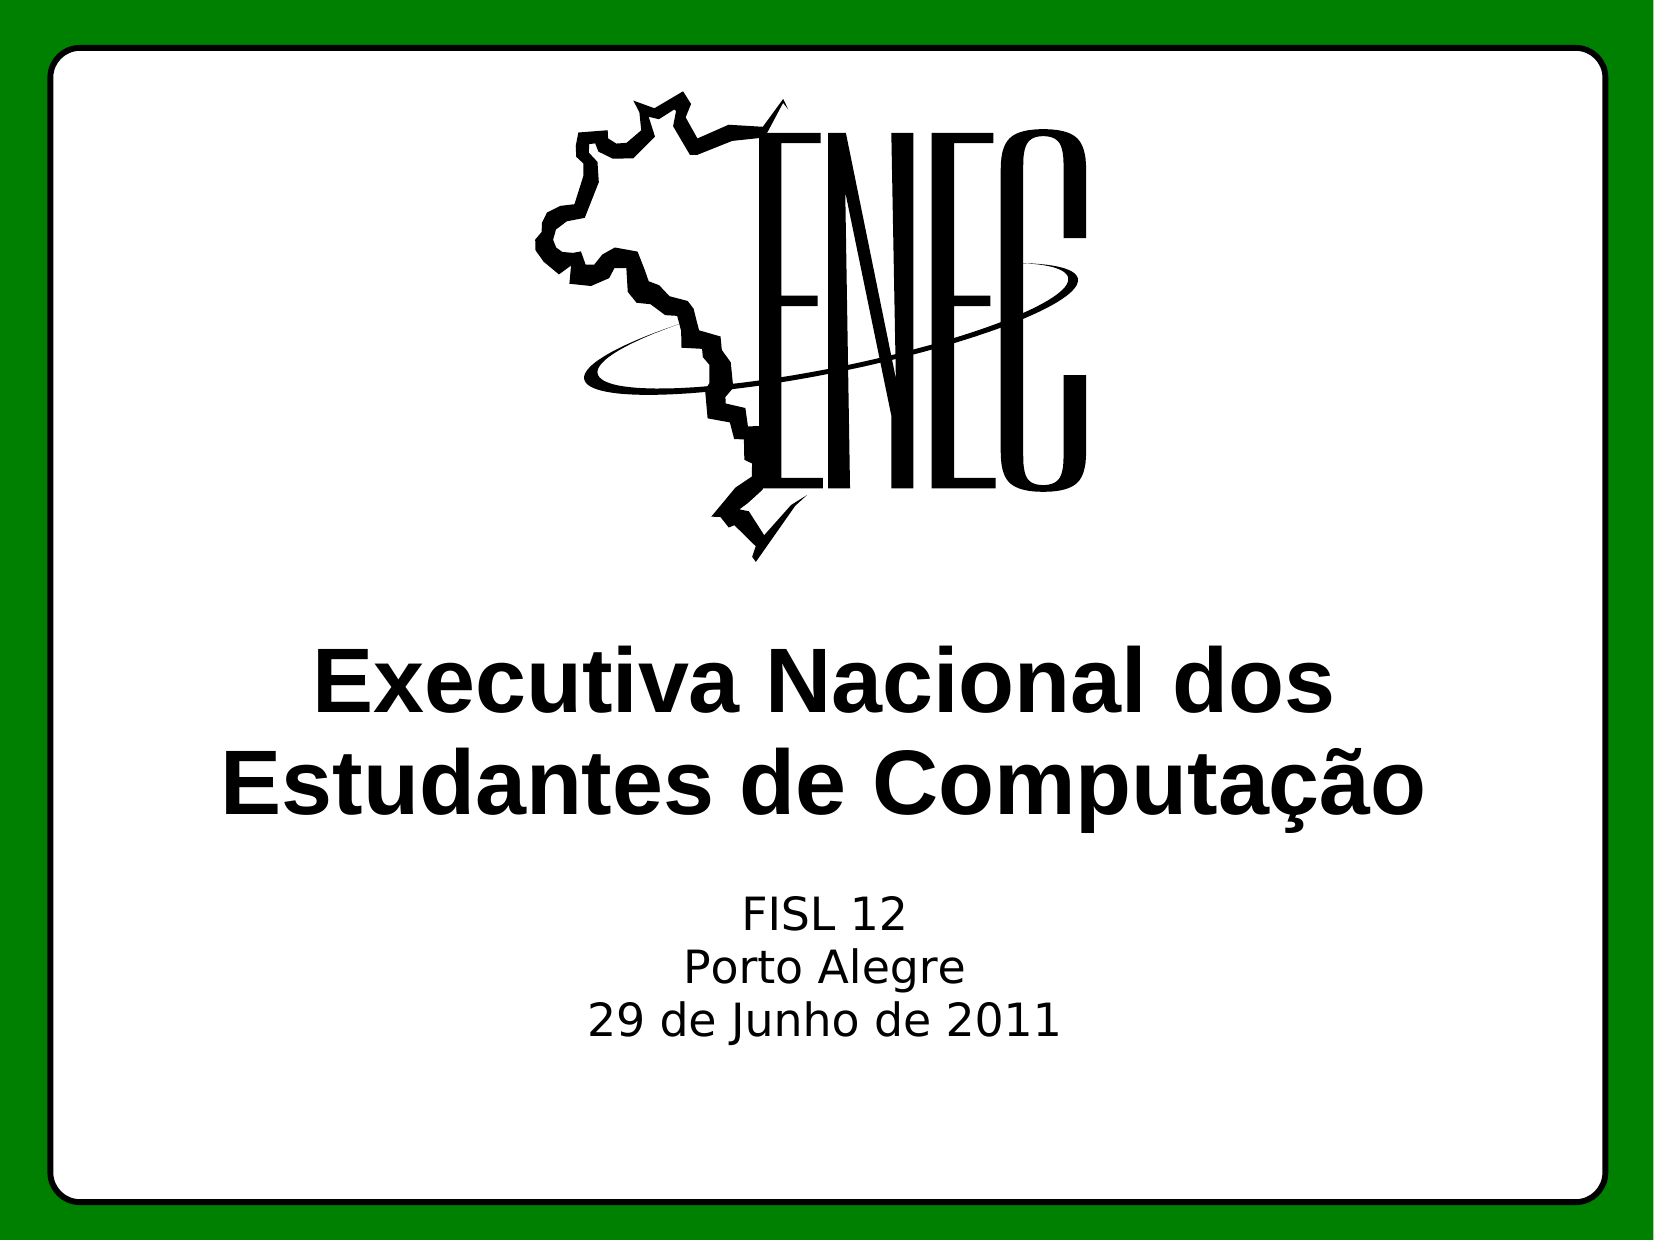

# Executiva Nacional dos Estudantes de Computação FISL 12 Porto Alegre 29 de Junho de 2011